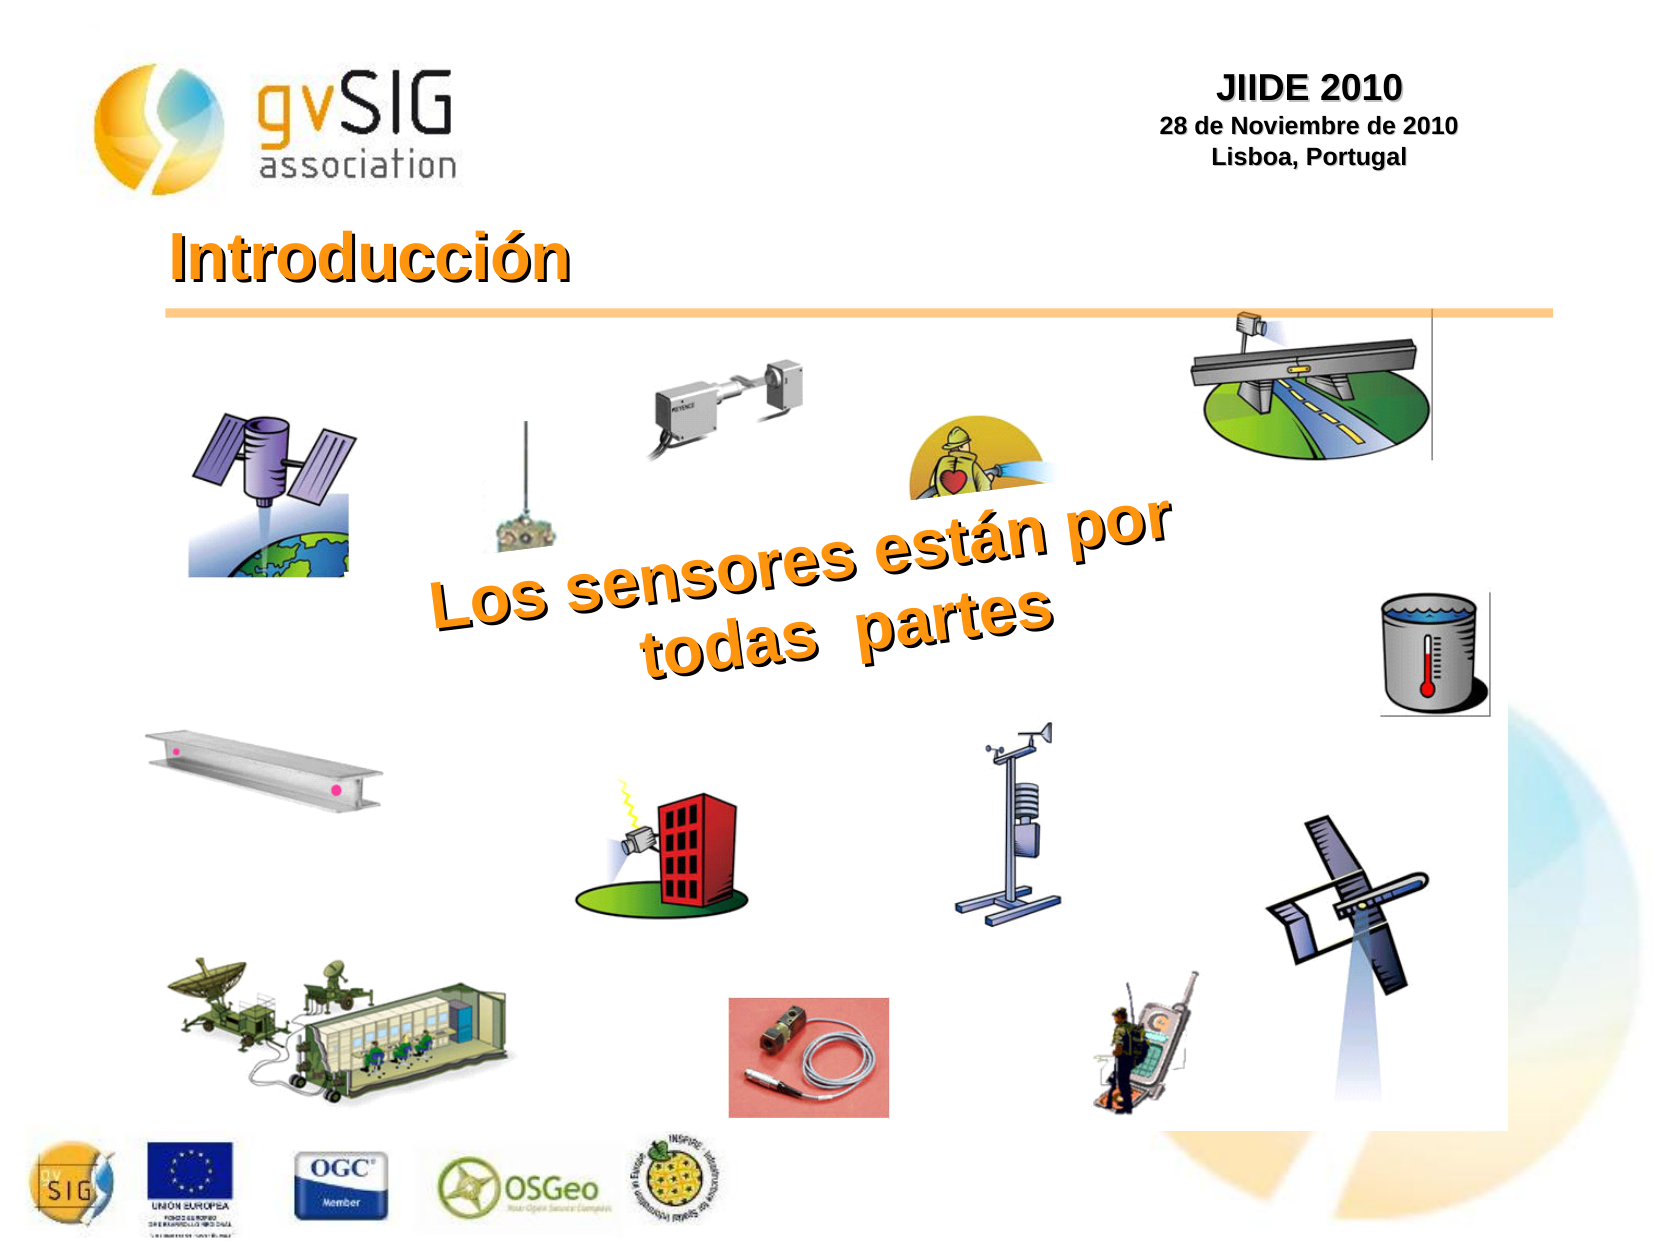

Introducción
# Los sensores están por todas partes
25/10/2006